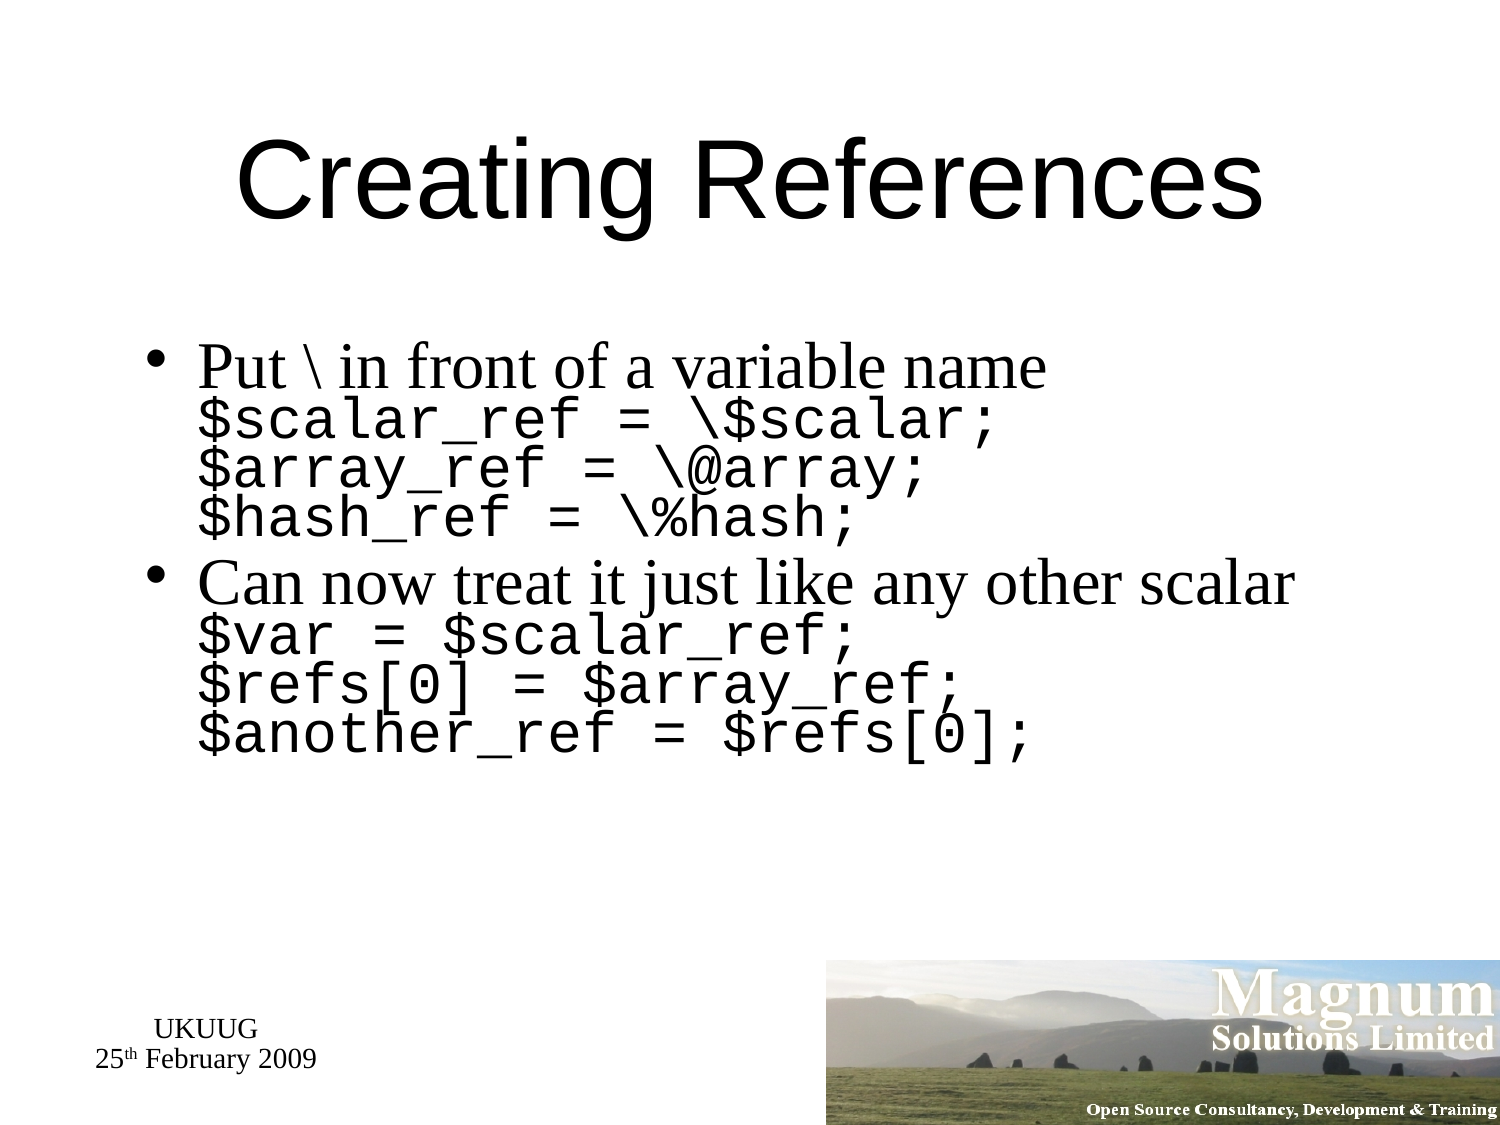

# Creating References
Put \ in front of a variable name
$scalar_ref = \$scalar;
$array_ref = \@array;
$hash_ref = \%hash;
Can now treat it just like any other scalar
$var = $scalar_ref;
$refs[0] = $array_ref;
$another_ref = $refs[0];